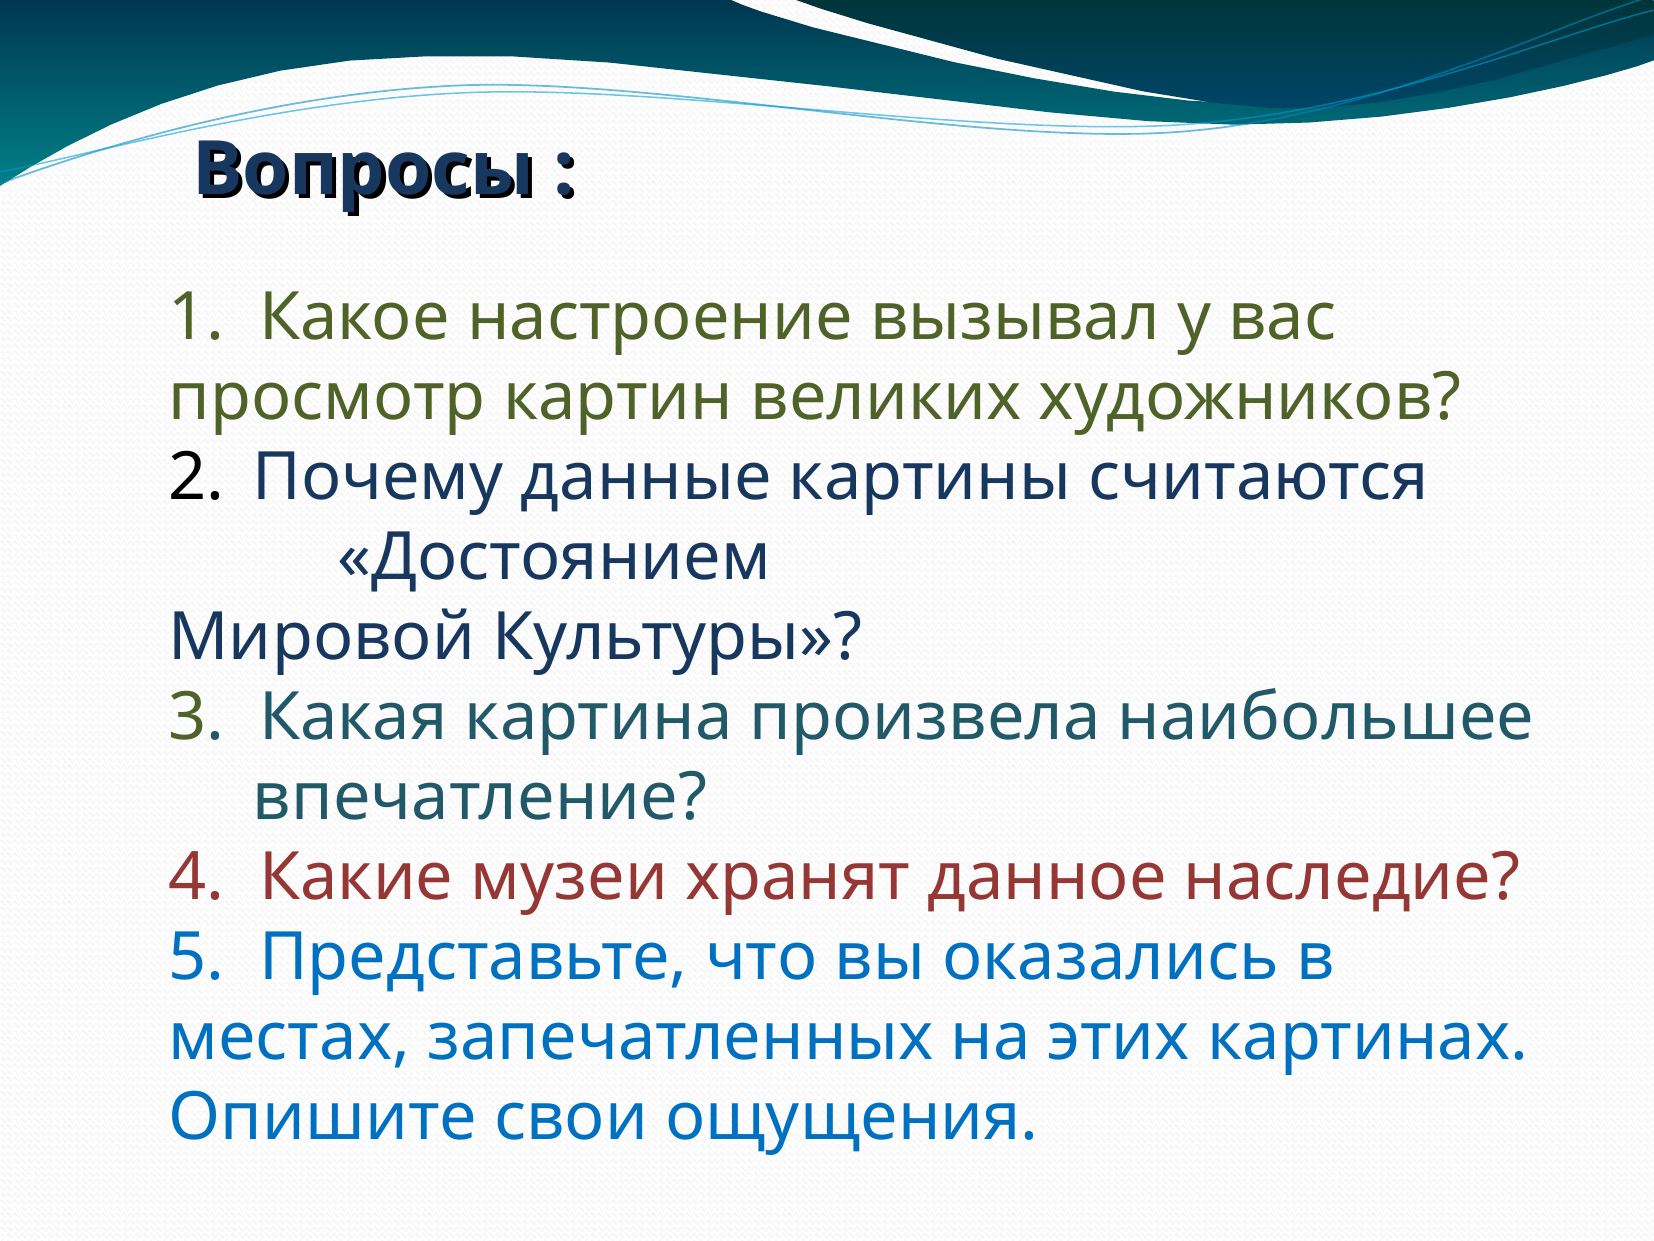

Вопросы :
1. Какое настроение вызывал у вас просмотр картин великих художников?
Почему данные картины считаются «Достоянием
Мировой Культуры»?
3. Какая картина произвела наибольшее впечатление?
4. Какие музеи хранят данное наследие?
5. Представьте, что вы оказались в местах, запечатленных на этих картинах. Опишите свои ощущения.